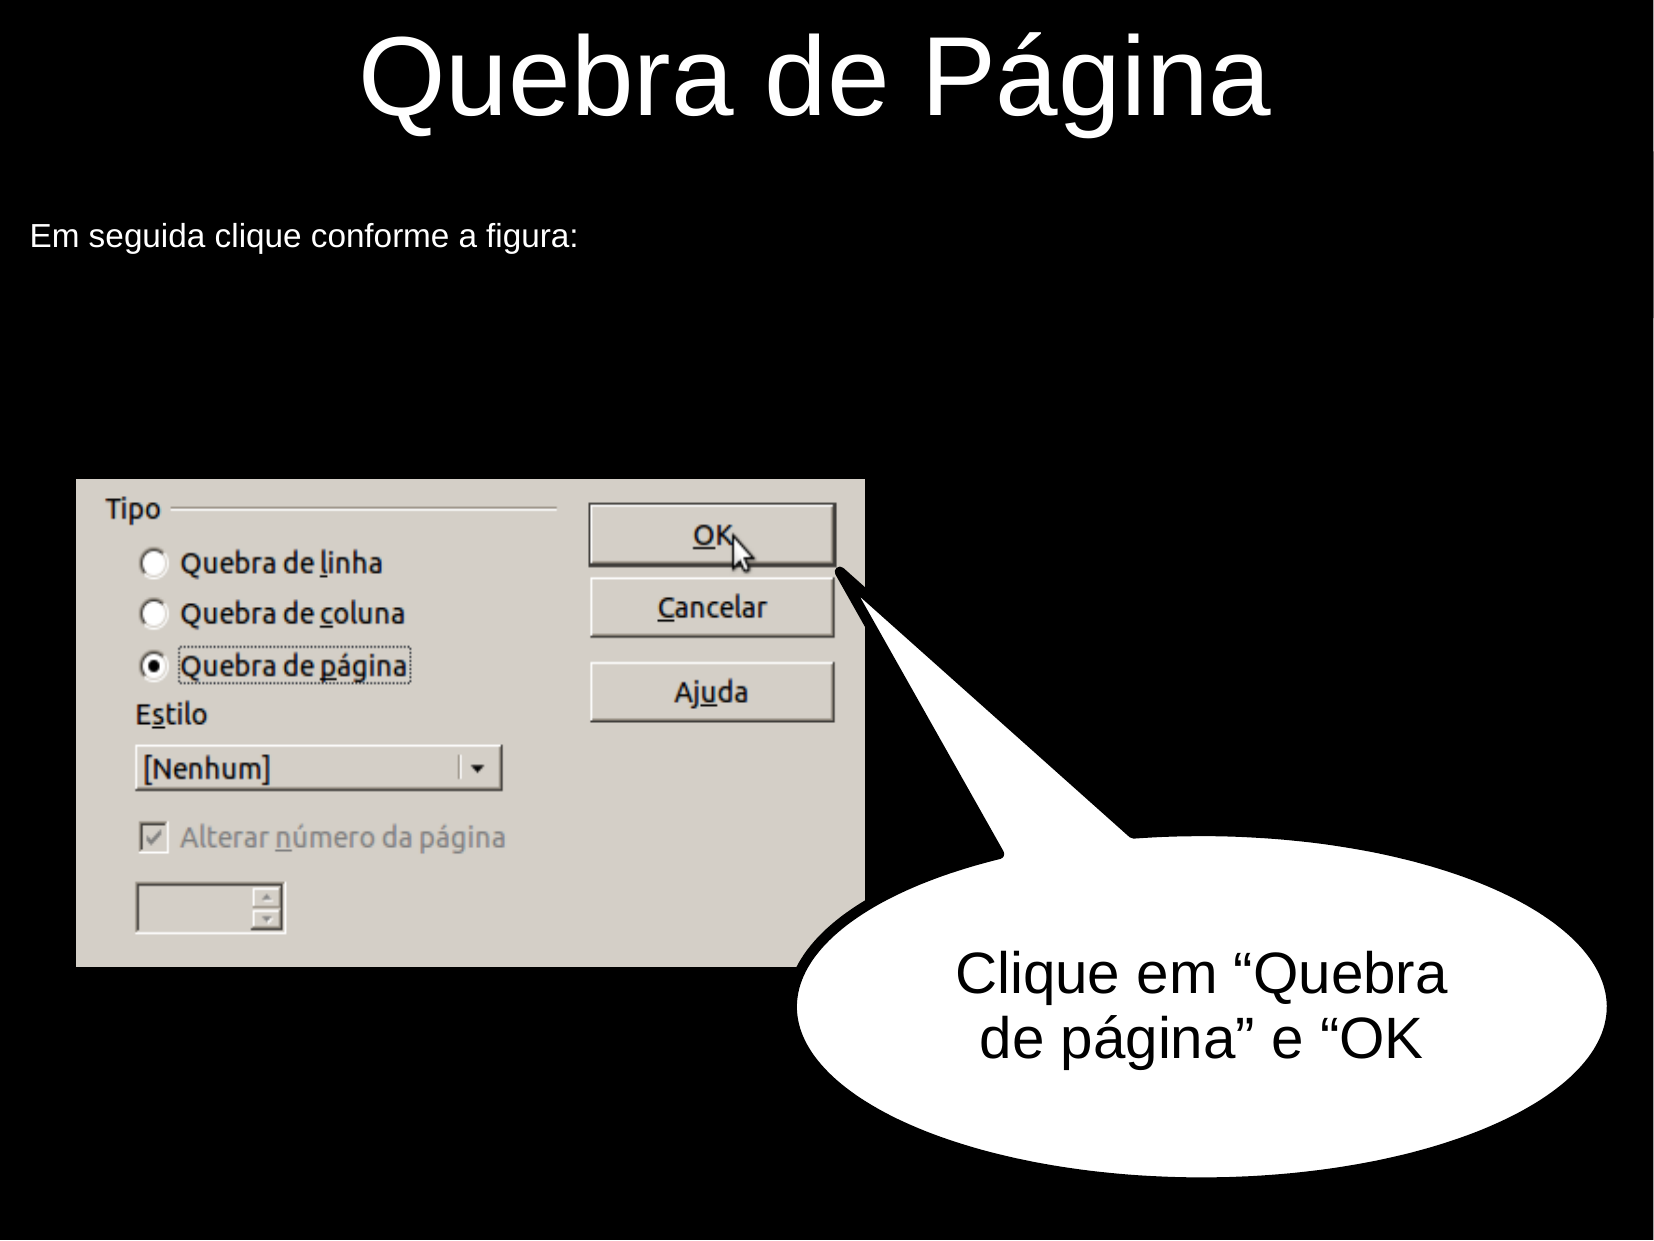

# Quebra de Página
Em seguida clique conforme a figura:
Clique em “Quebra de página” e “OK